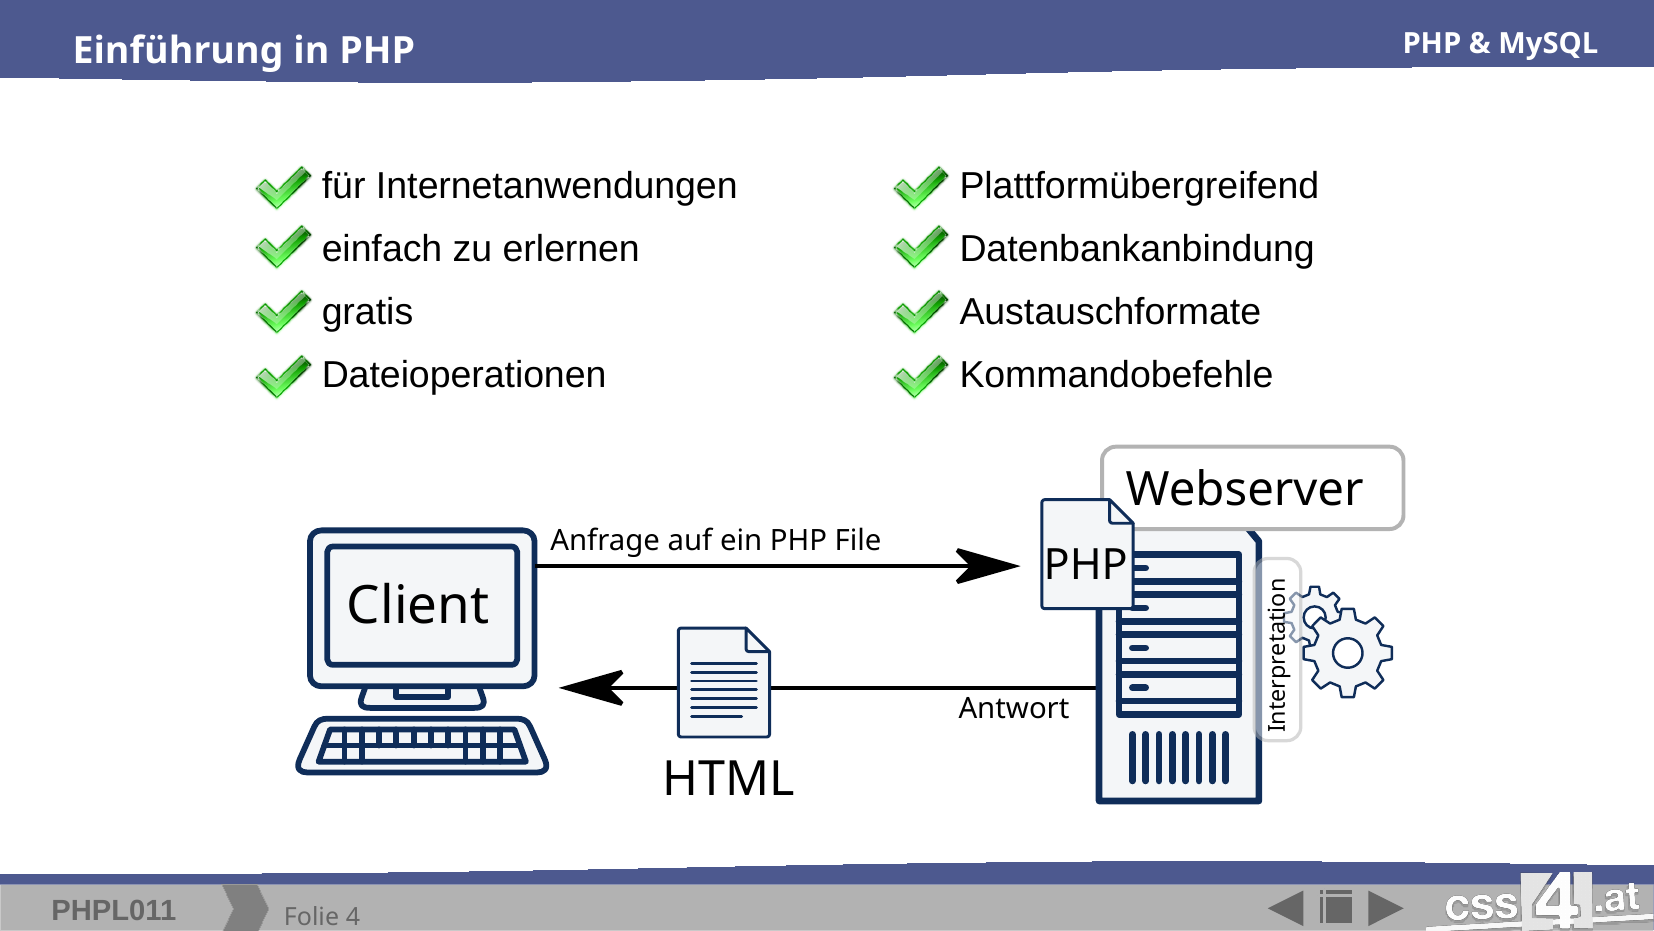

PHP & MySQL
Einführung in PHP
für Internetanwendungen
einfach zu erlernen
gratis
Dateioperationen
Plattformübergreifend
Datenbankanbindung
Austauschformate
Kommandobefehle
PHPL011
Folie